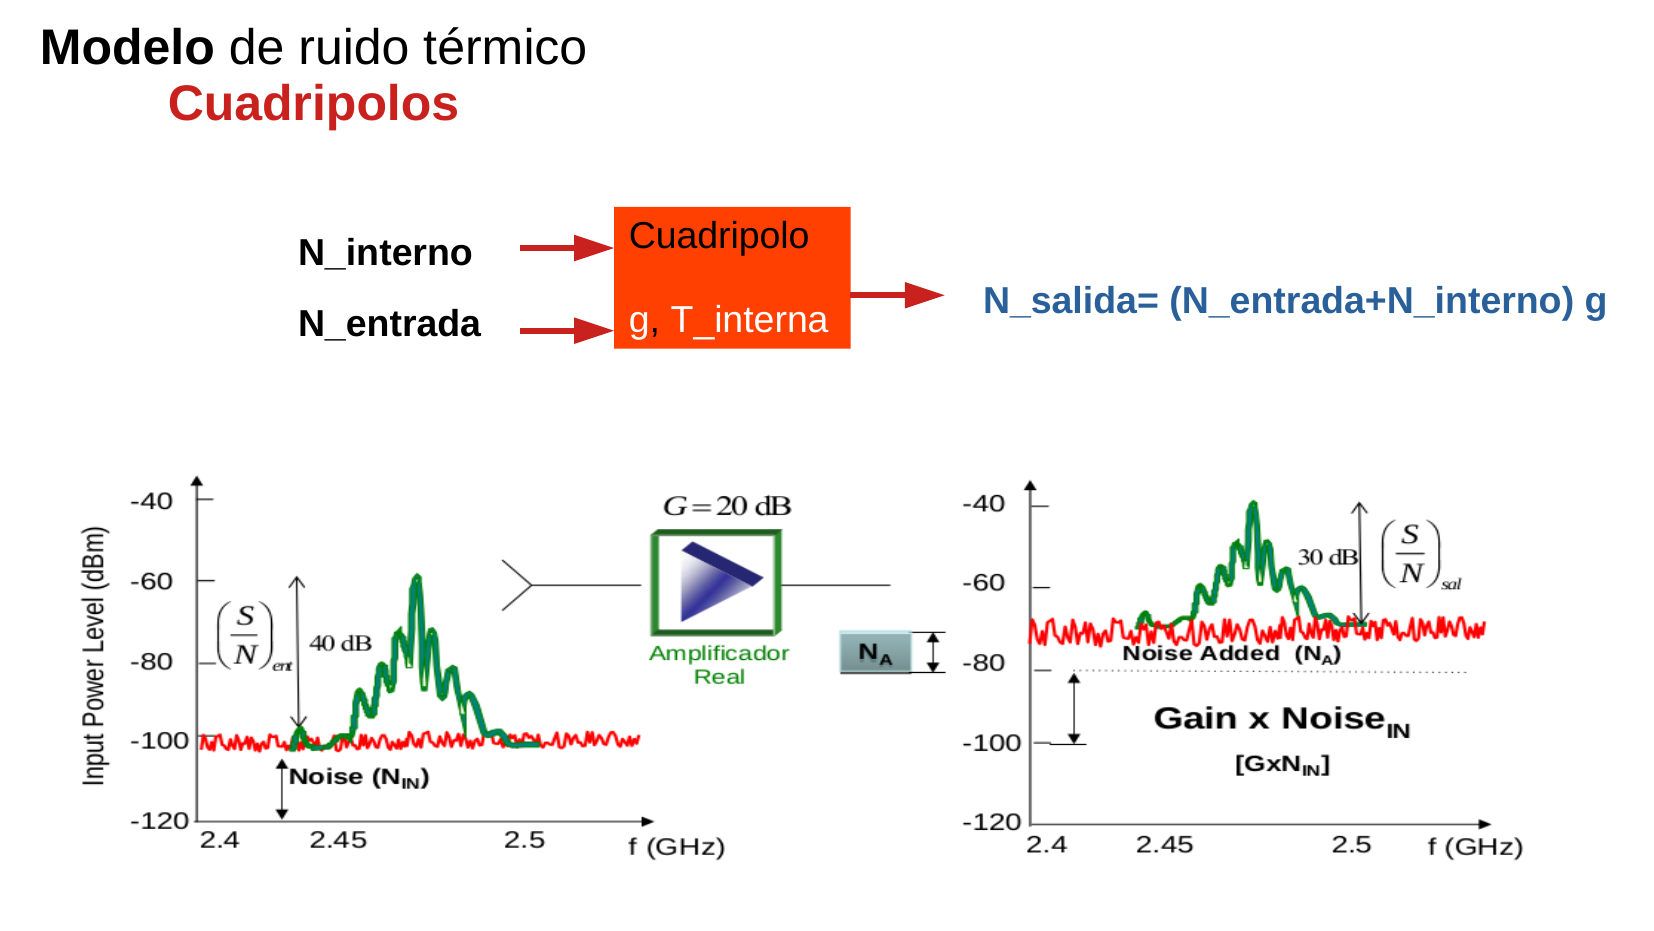

Modelo de ruido térmico
Cuadripolos
Cuadripolo
g, T_interna
N_interno
N_salida= (N_entrada+N_interno) g
N_entrada